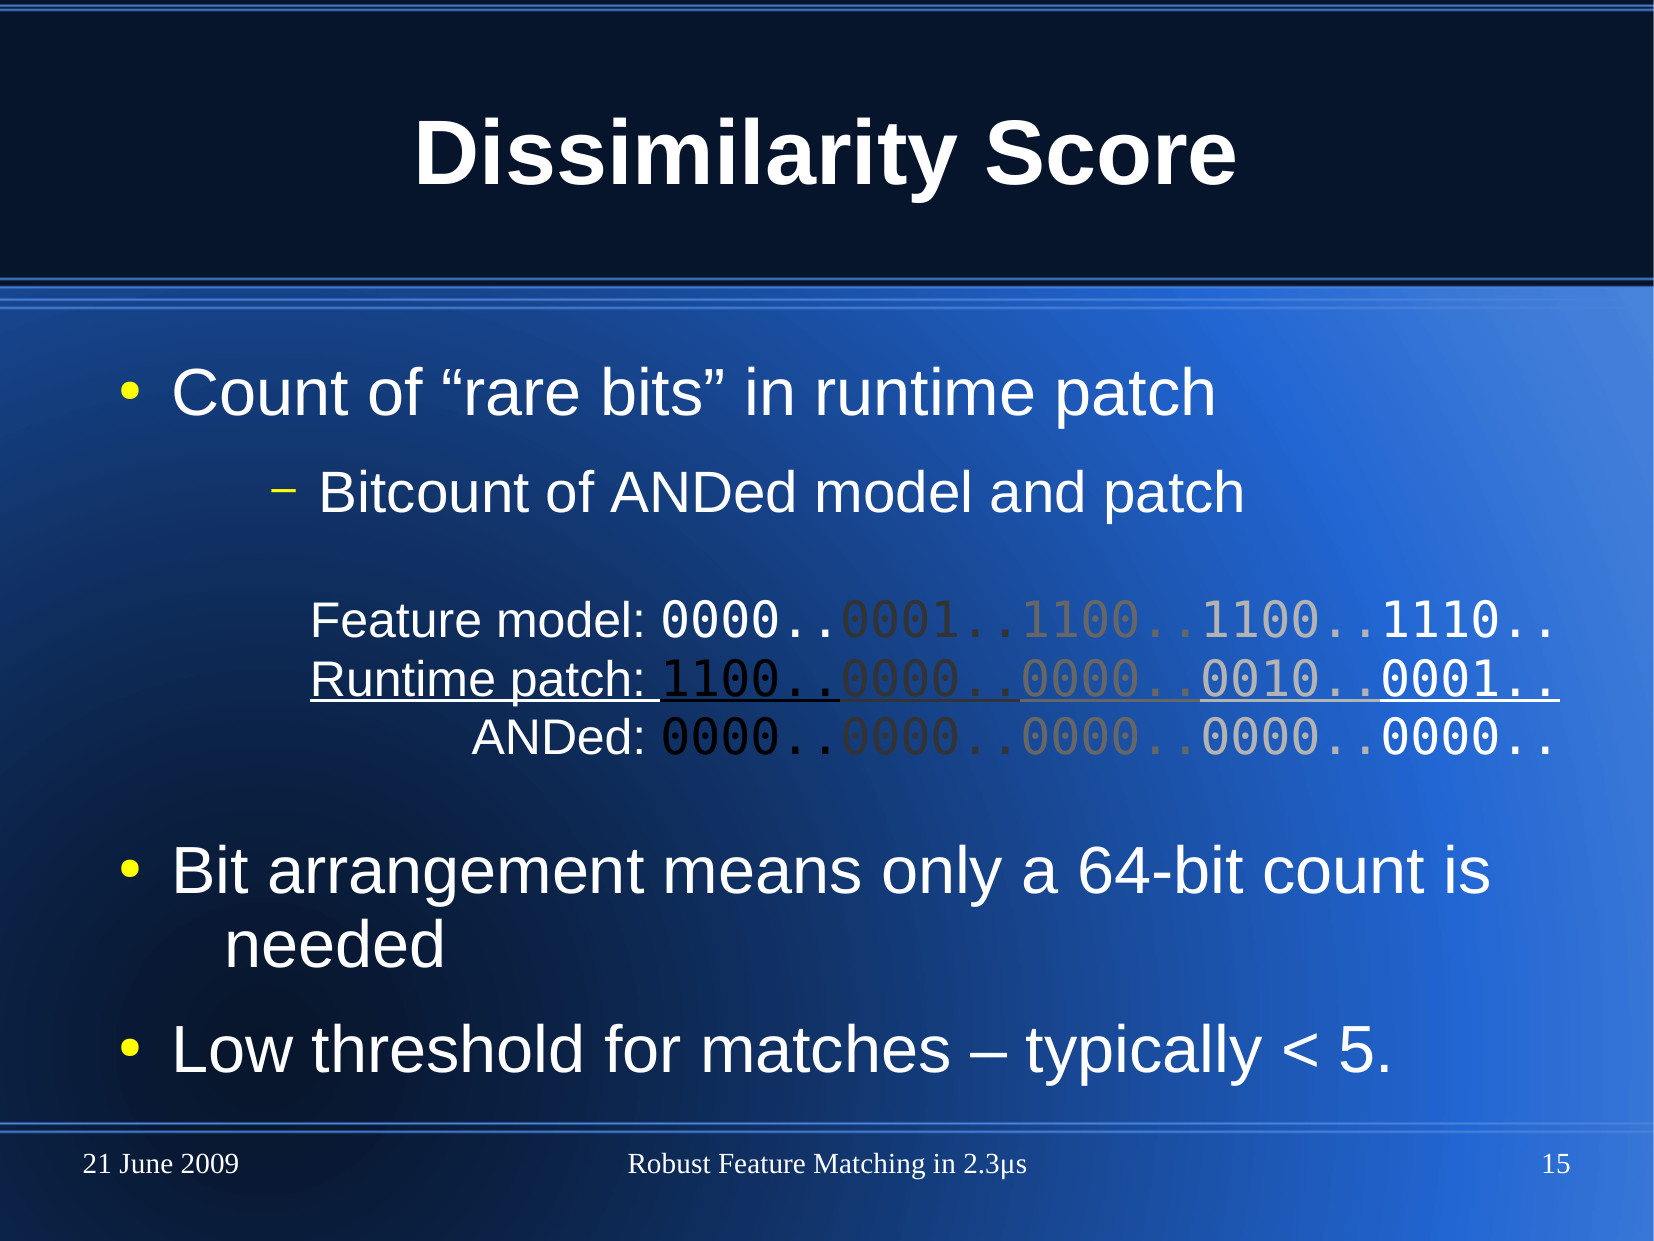

# Dissimilarity Score
Count of “rare bits” in runtime patch
Bitcount of ANDed model and patch
Feature model: 0000..0001..1100..1100..1110..
Runtime patch: 1100..0000..0000..0010..0001..
ANDed: 0000..0000..0000..0000..0000..
Bit arrangement means only a 64-bit count is needed
Low threshold for matches – typically < 5.
21 June 2009
Robust Feature Matching in 2.3μs
15